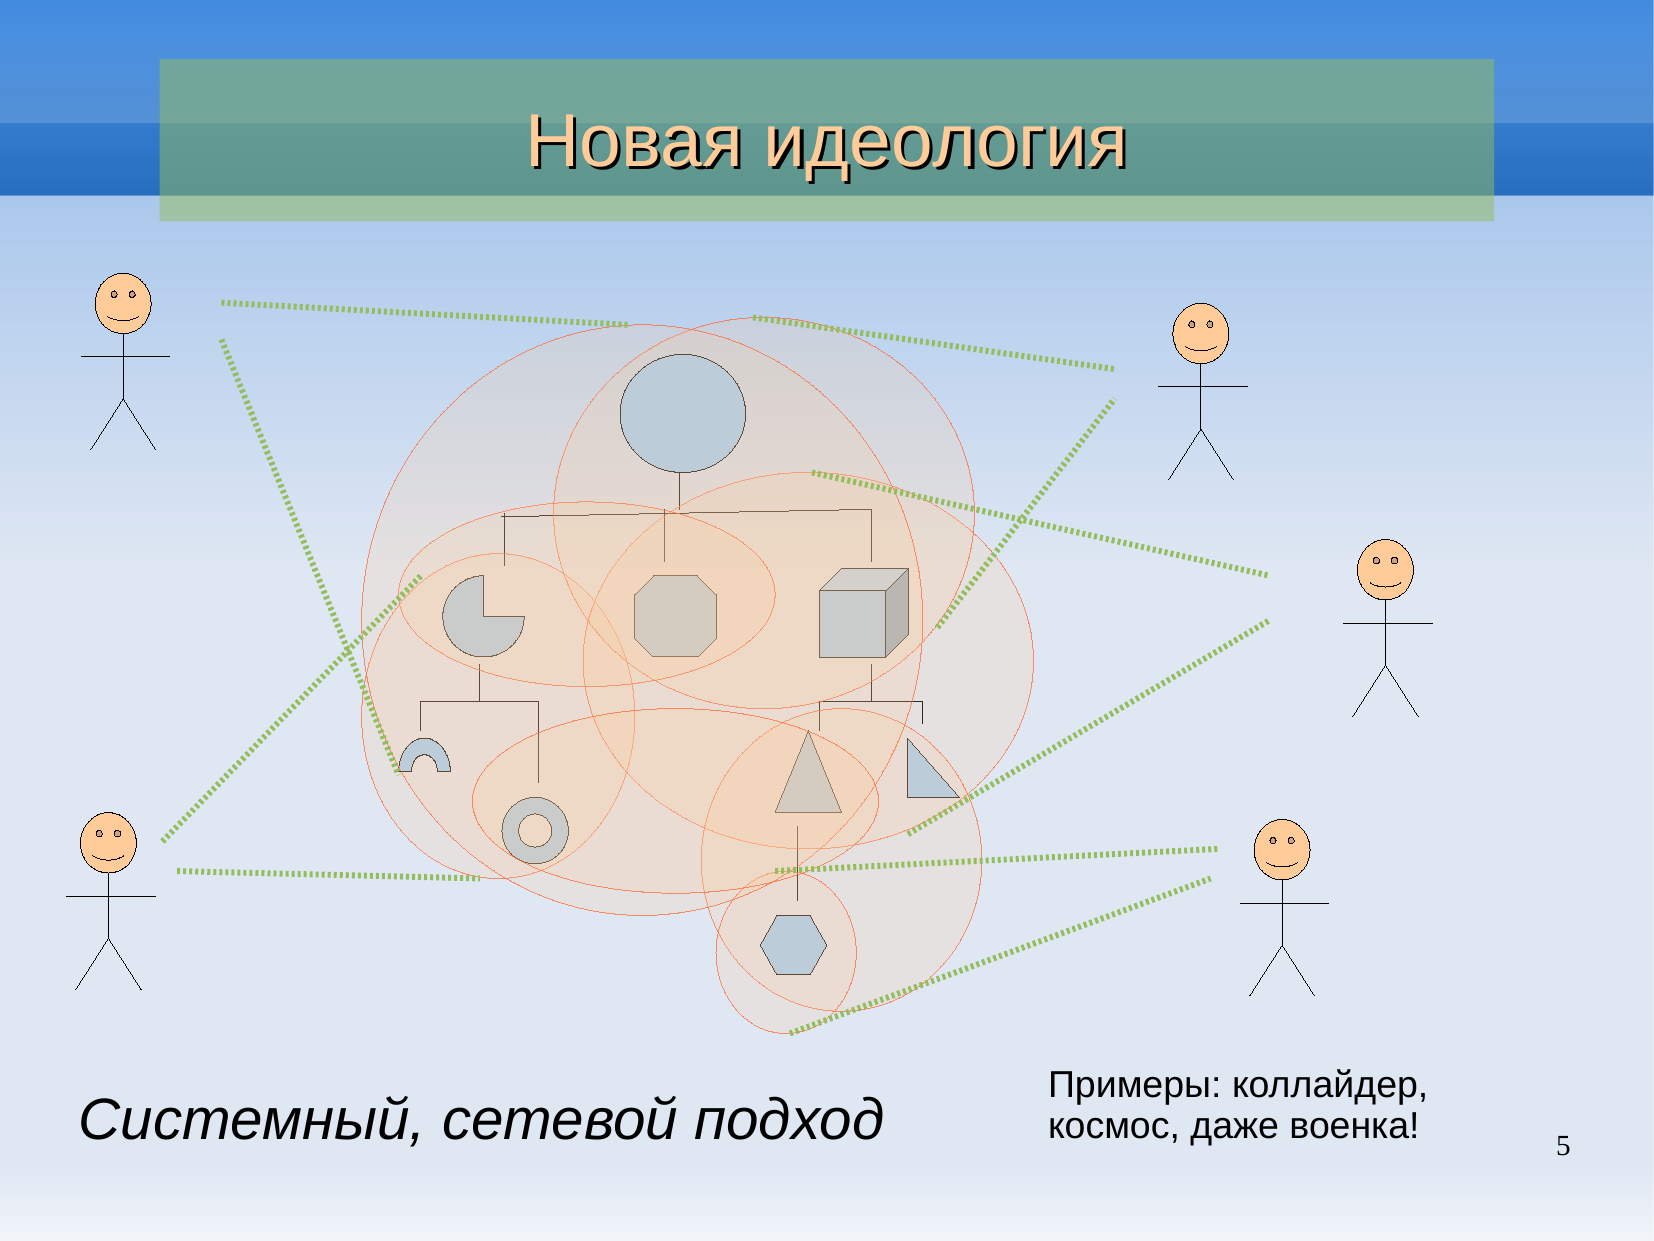

# Новая идеология
Примеры: коллайдер, космос, даже военка!
Системный, сетевой подход
5